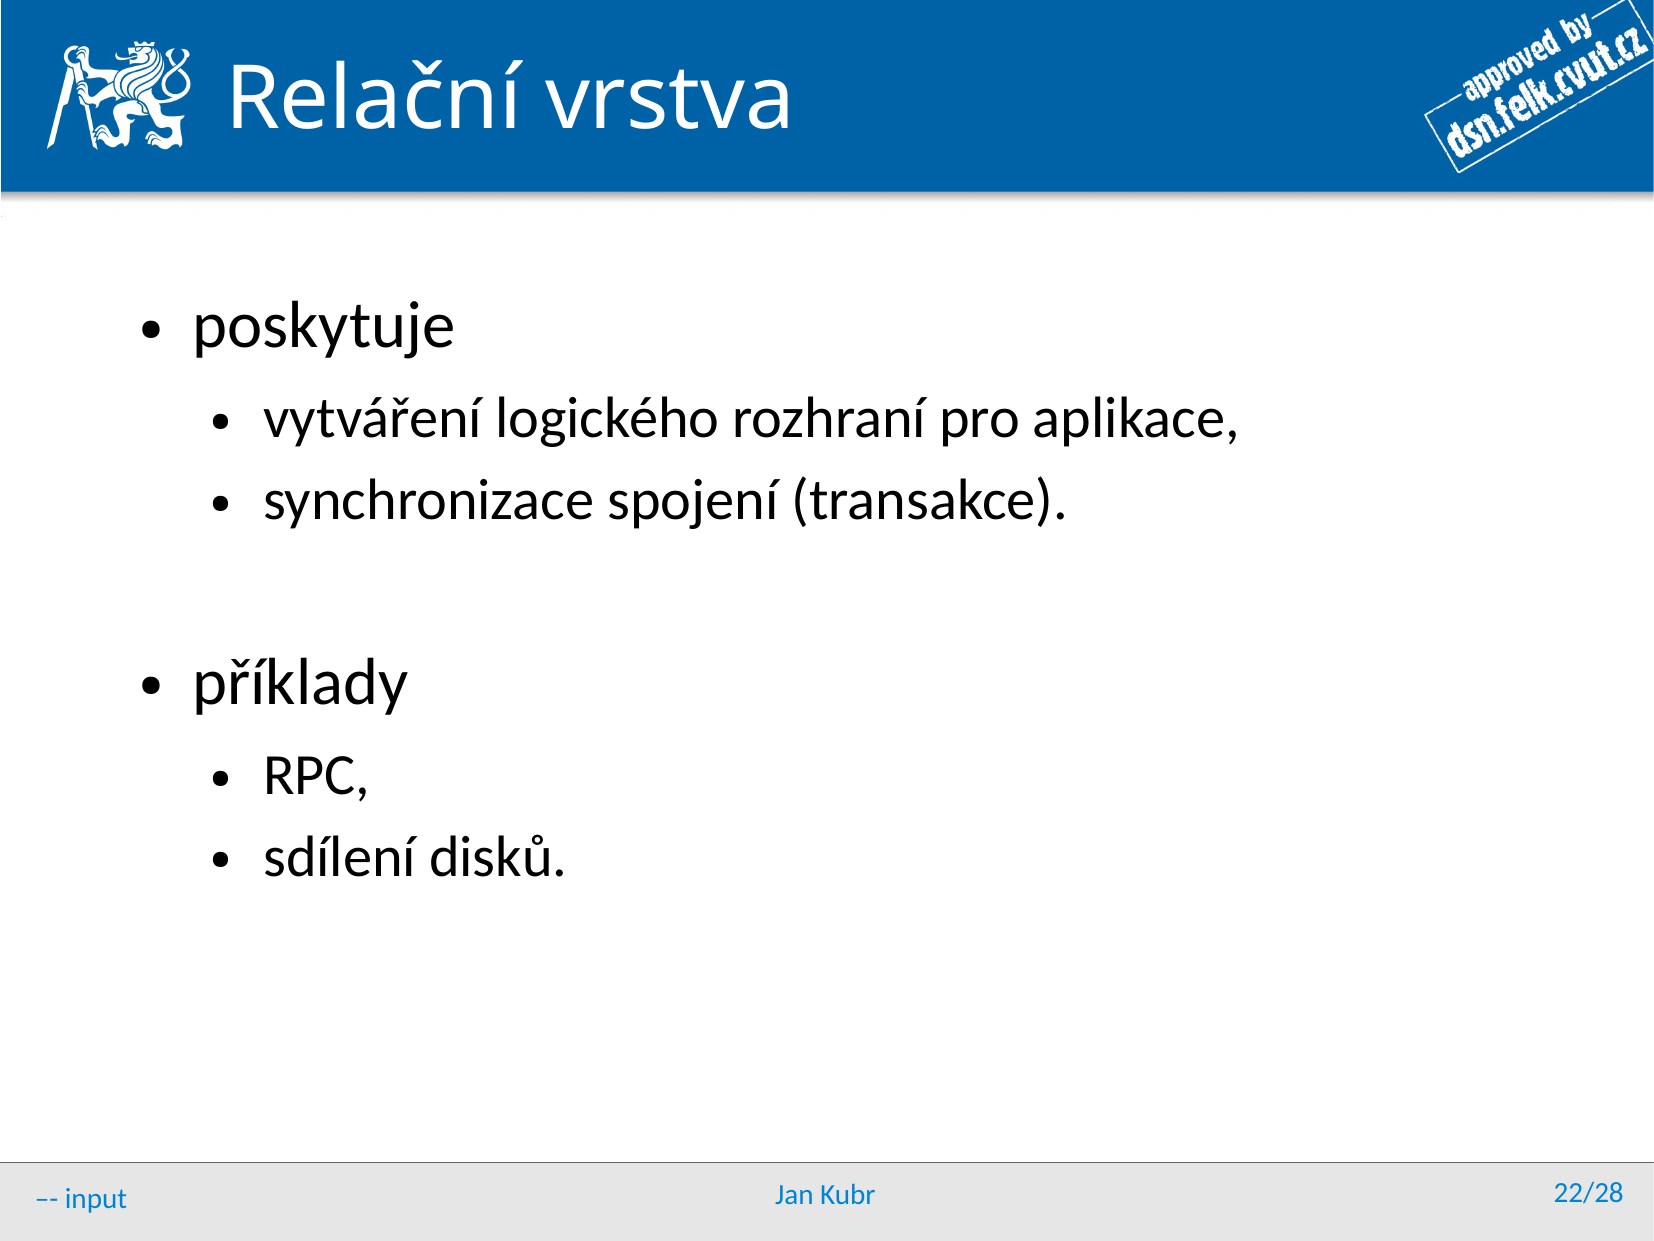

# Relační vrstva
poskytuje
vytváření logického rozhraní pro aplikace,
synchronizace spojení (transakce).
příklady
RPC,
sdílení disků.
22
Jan Kubr
02/2006